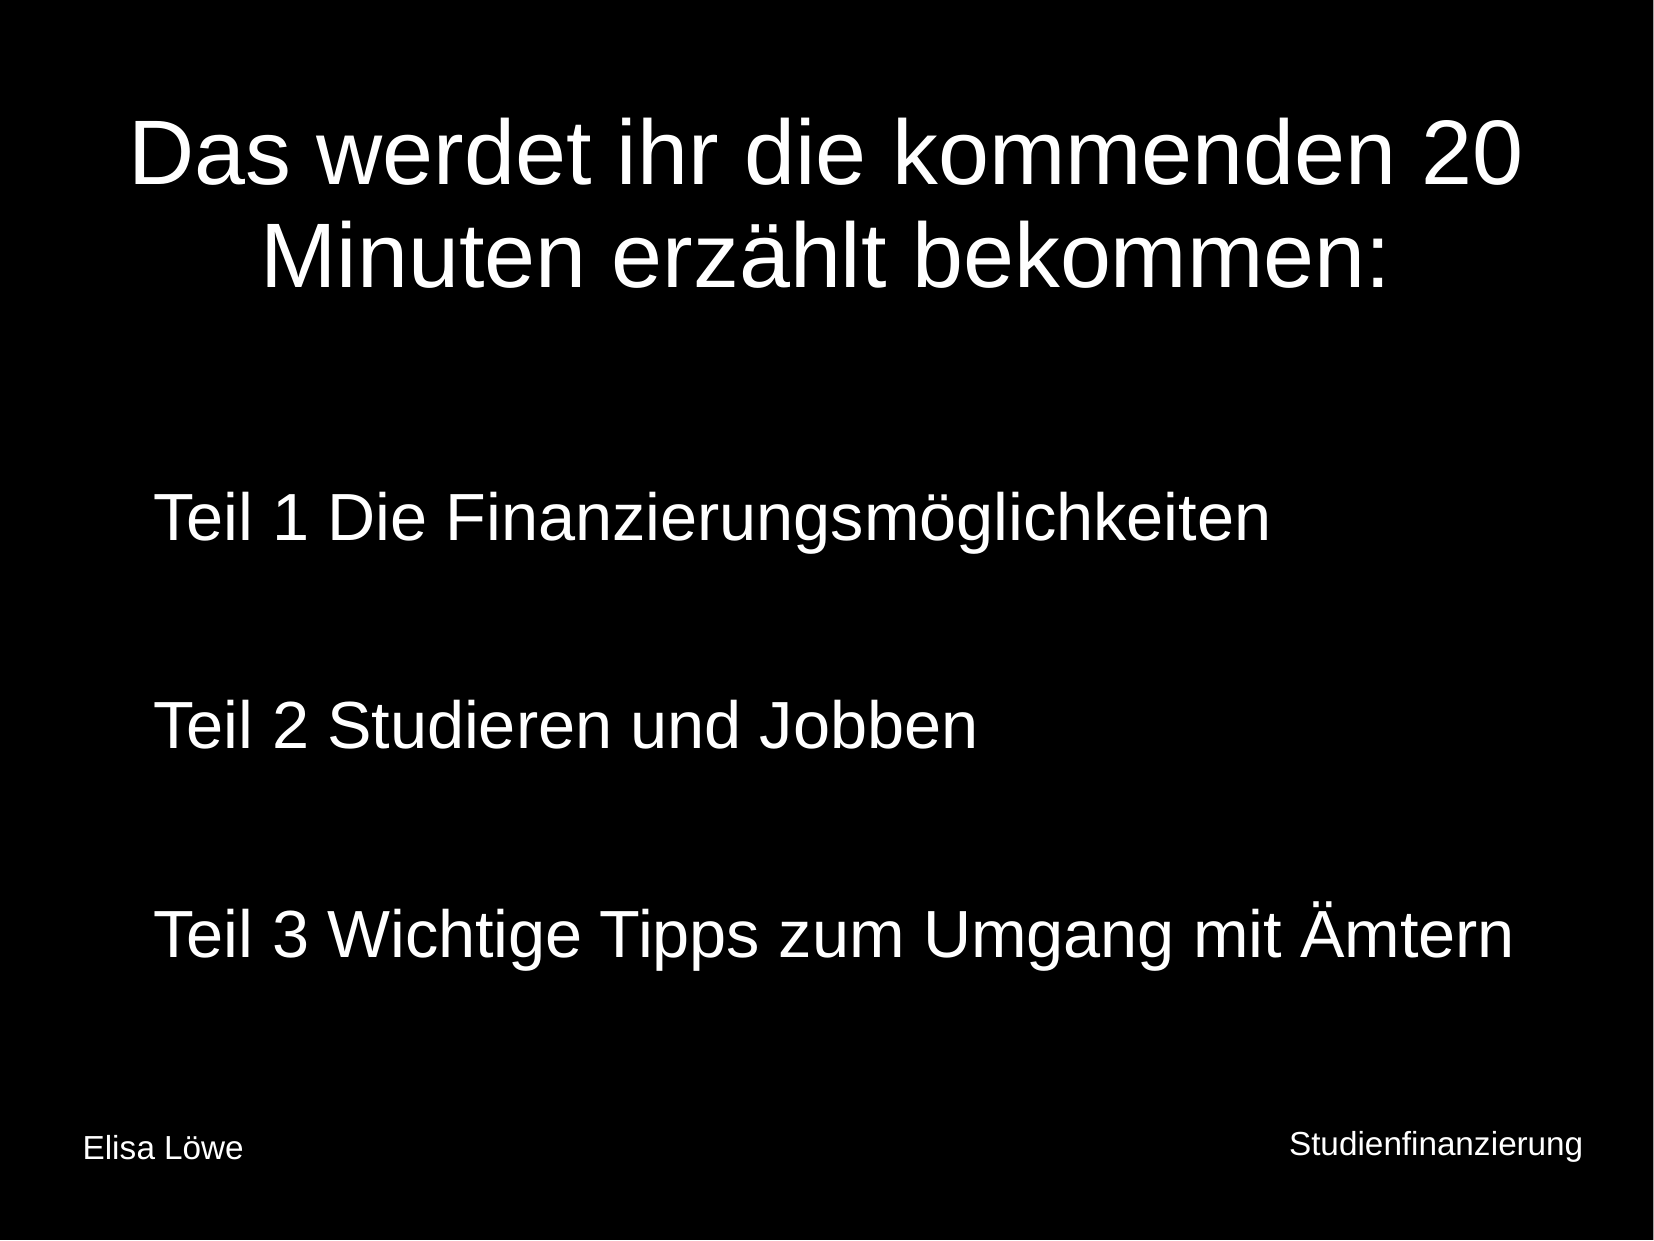

# Das werdet ihr die kommenden 20 Minuten erzählt bekommen:
Teil 1 Die Finanzierungsmöglichkeiten
Teil 2 Studieren und Jobben
Teil 3 Wichtige Tipps zum Umgang mit Ämtern
 Studienfinanzierung
Elisa Löwe